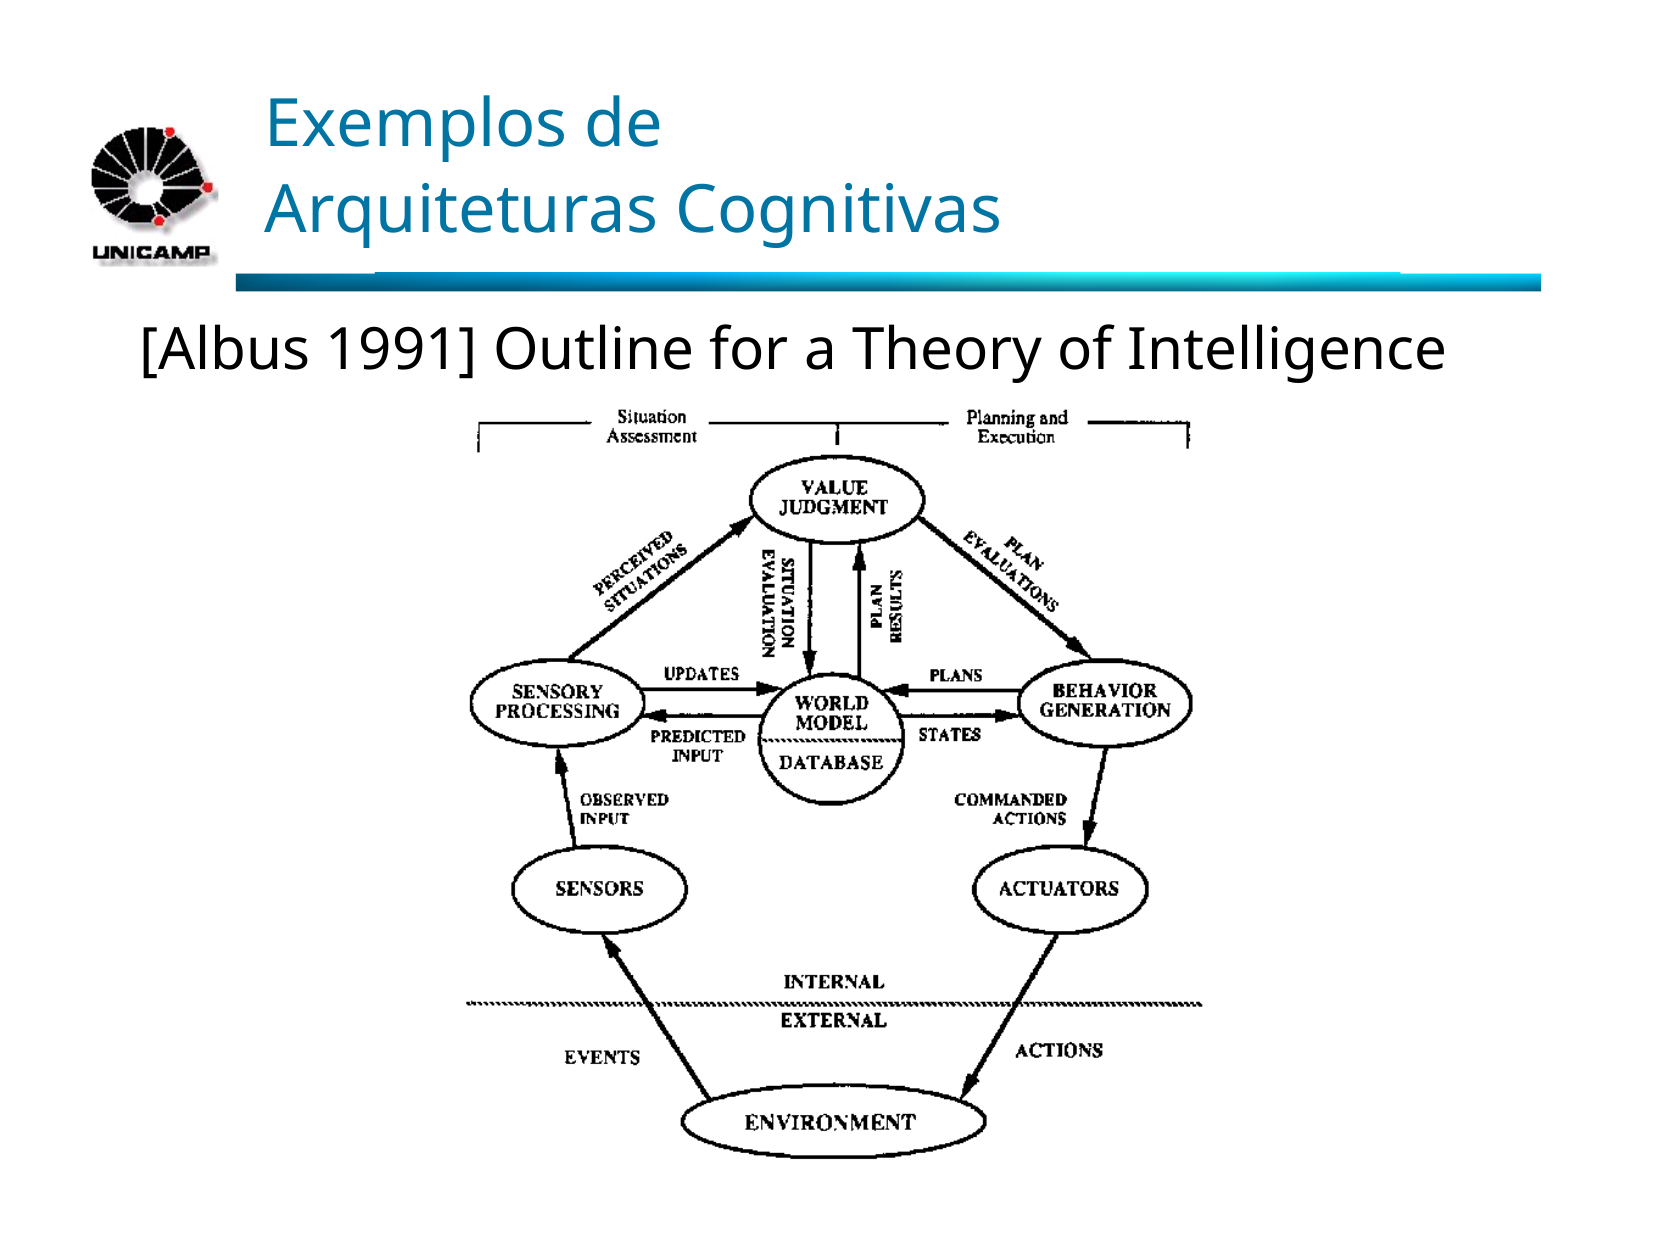

# Exemplos de Arquiteturas Cognitivas
[Albus 1991] Outline for a Theory of Intelligence